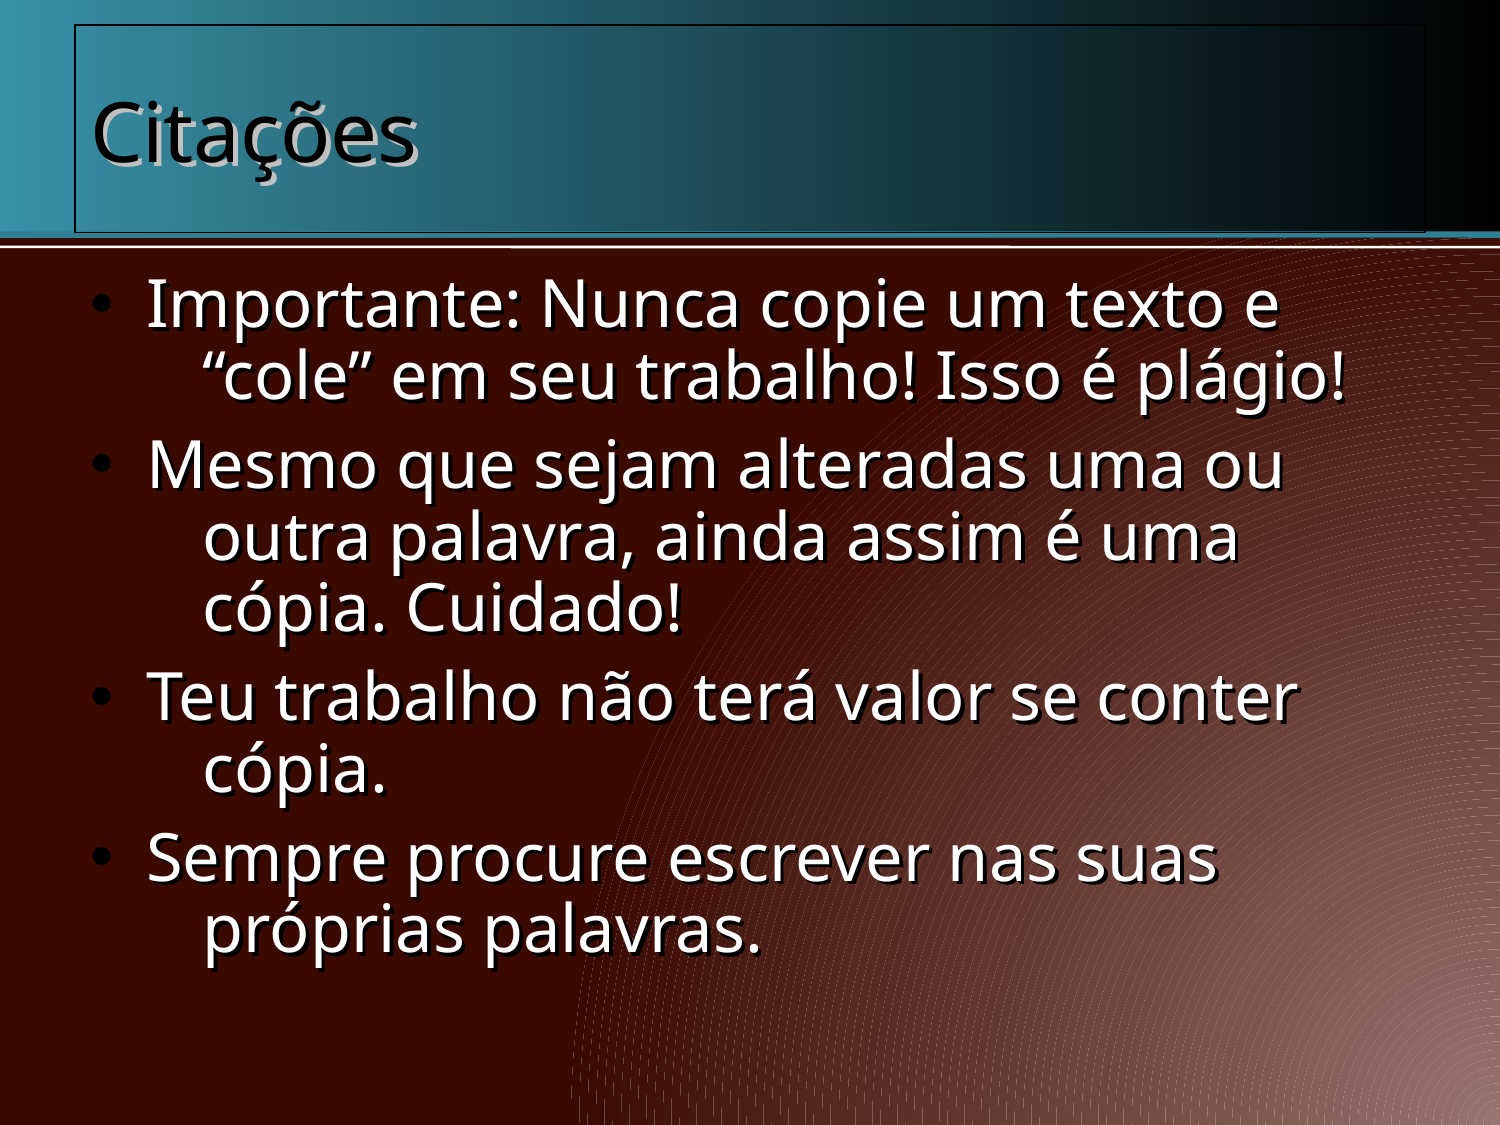

Citações
# Importante: Nunca copie um texto e “cole” em seu trabalho! Isso é plágio!
Mesmo que sejam alteradas uma ou outra palavra, ainda assim é uma cópia. Cuidado!
Teu trabalho não terá valor se conter cópia.
Sempre procure escrever nas suas próprias palavras.